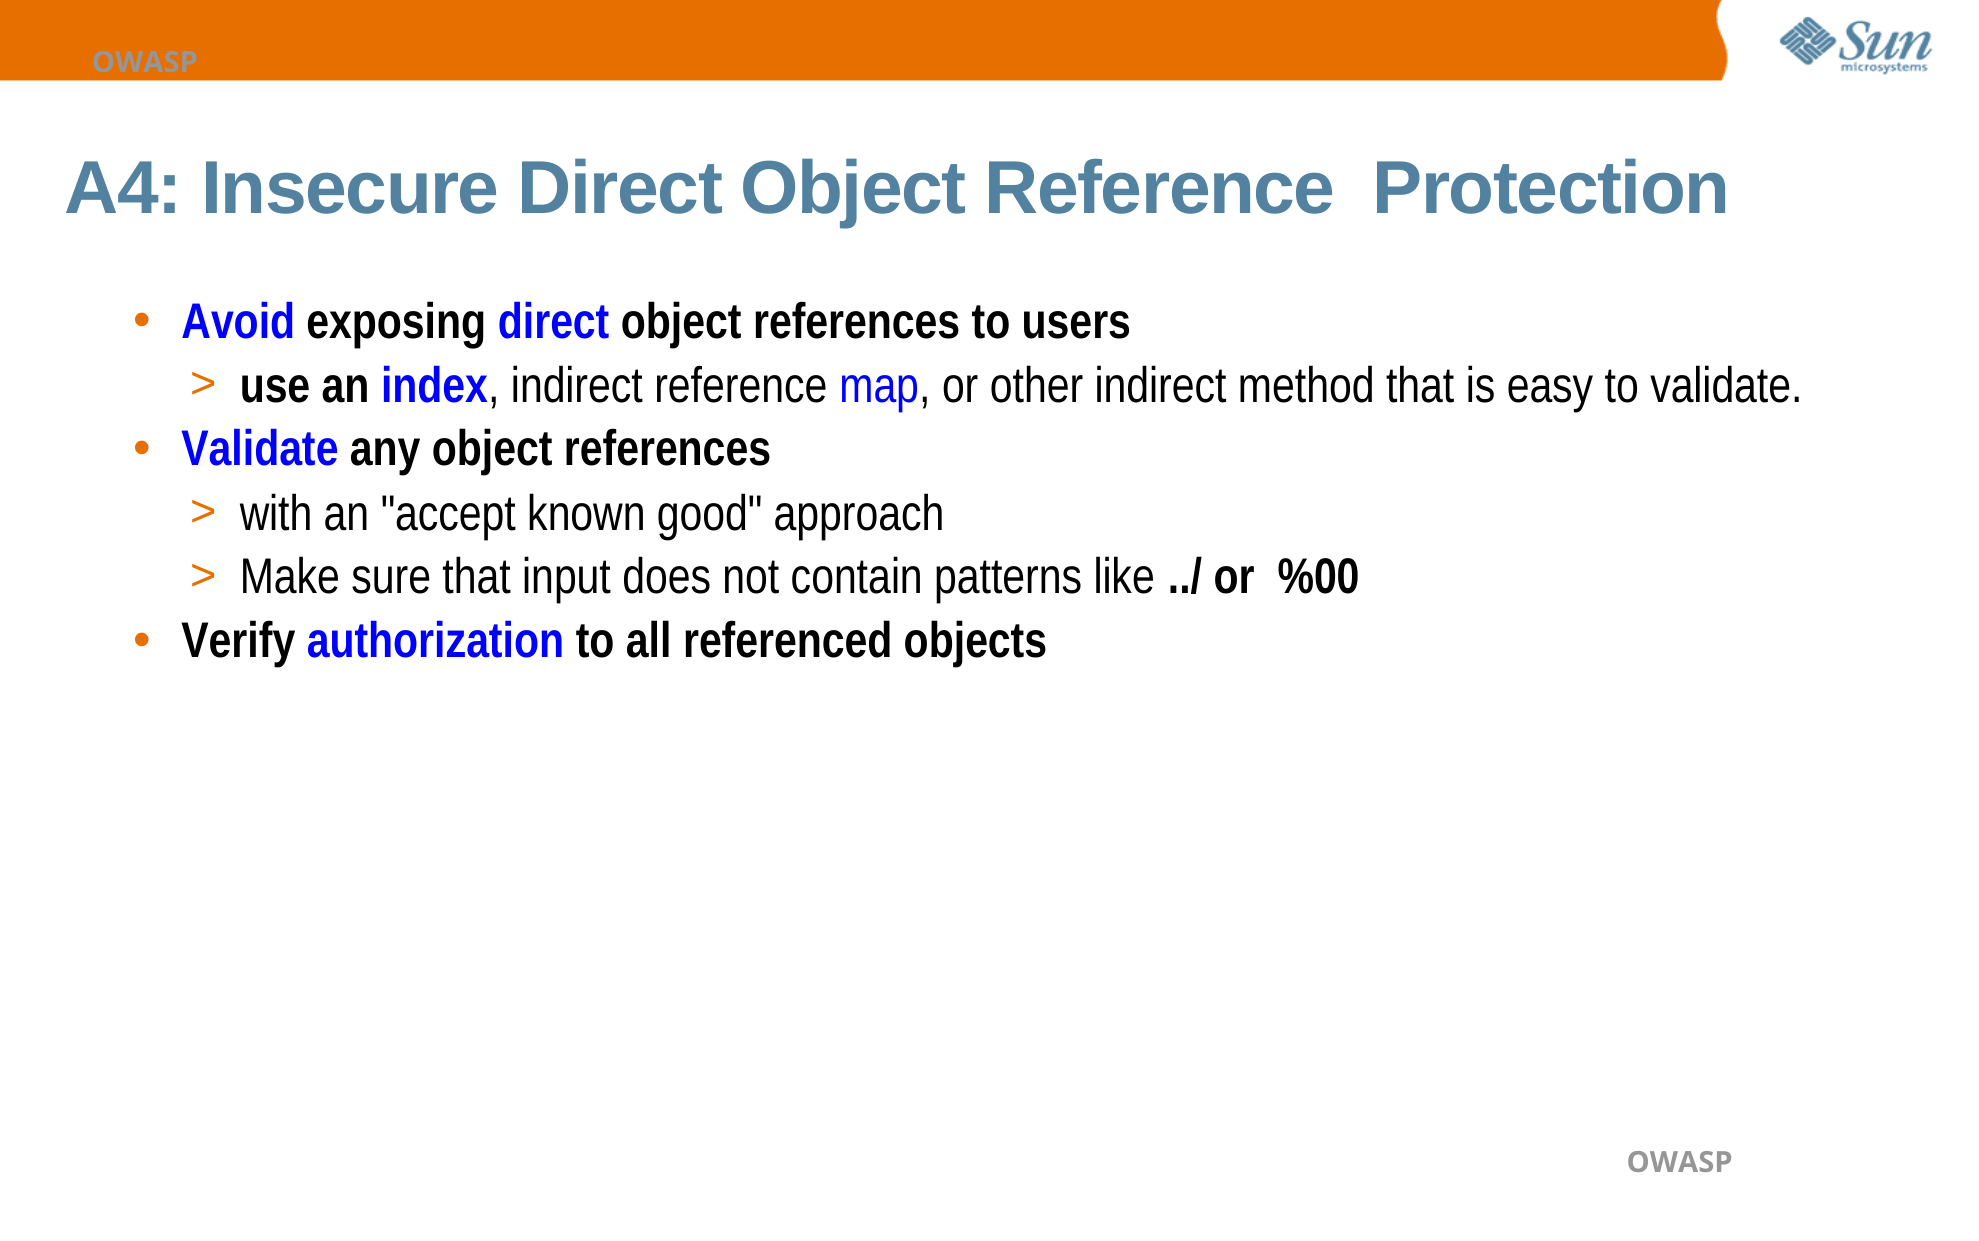

# A4: Insecure Direct Object Reference Protection
Avoid exposing direct object references to users
use an index, indirect reference map, or other indirect method that is easy to validate.
Validate any object references
with an "accept known good" approach
Make sure that input does not contain patterns like ../ or %00
Verify authorization to all referenced objects